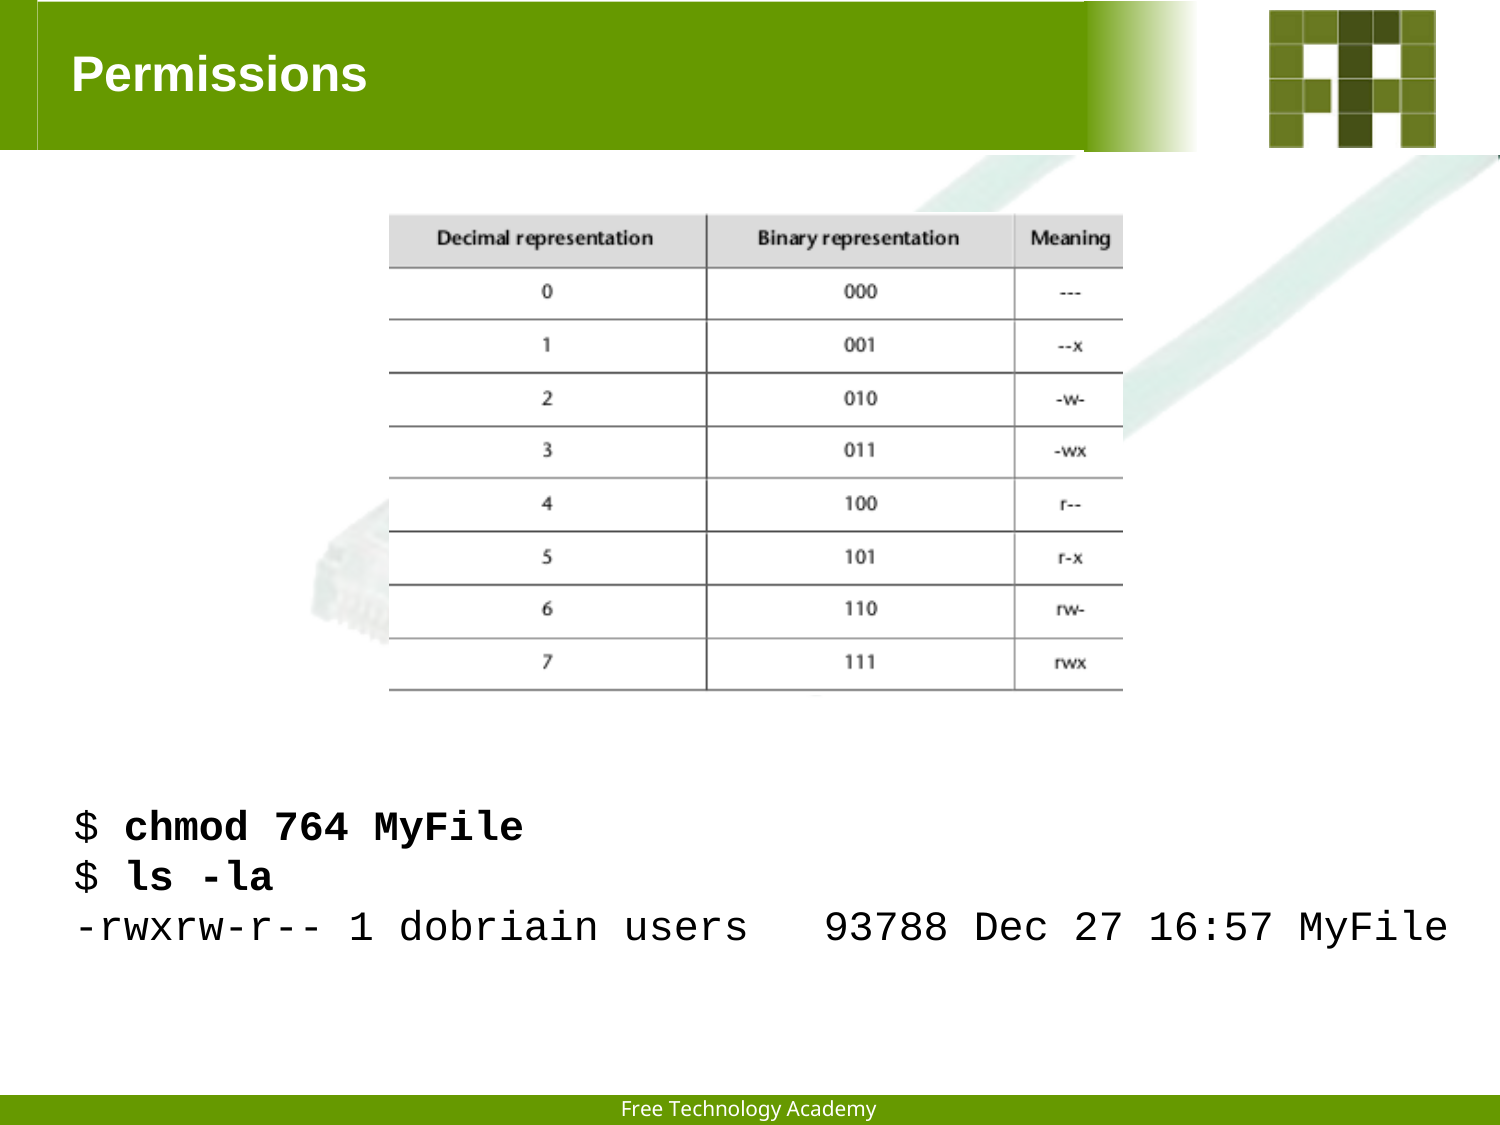

# Permissions
$ chmod 764 MyFile
$ ls -la
-rwxrw-r-- 1 dobriain users 93788 Dec 27 16:57 MyFile